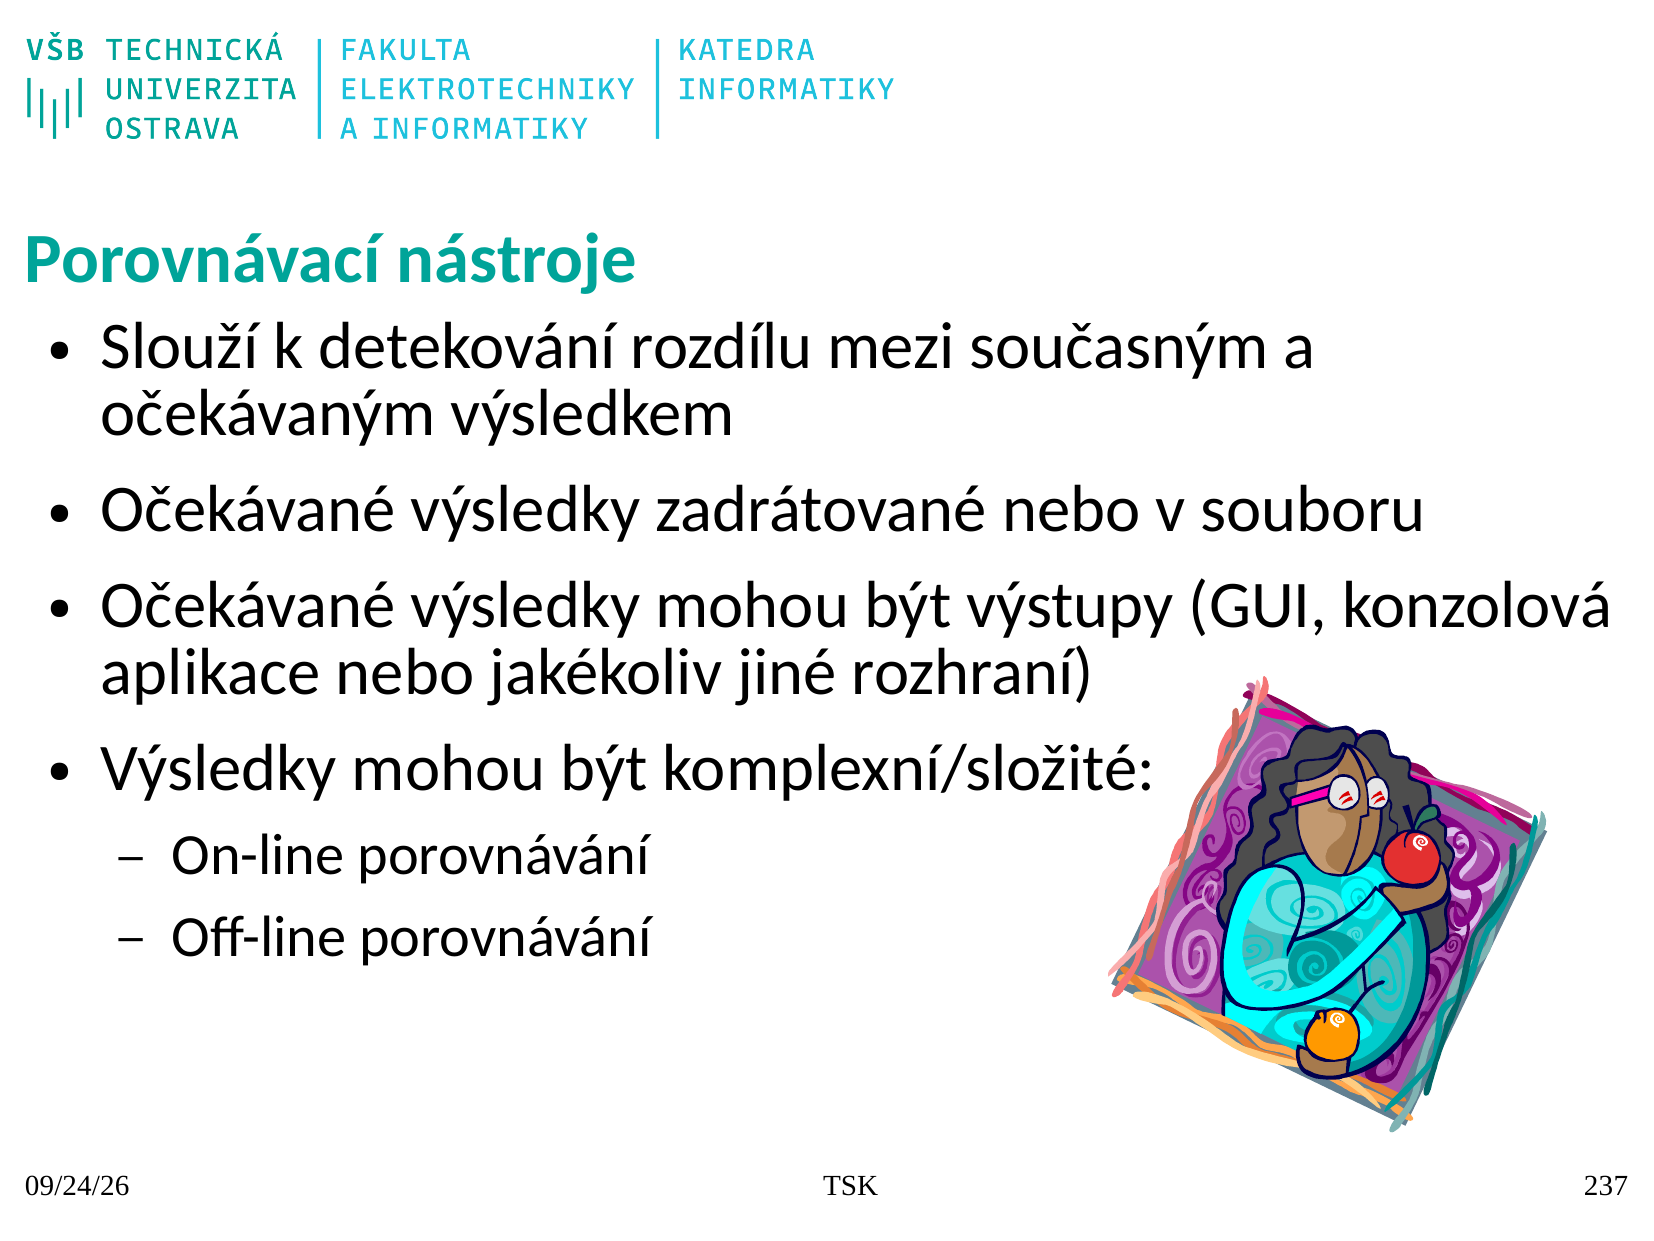

# Porovnávací nástroje
Slouží k detekování rozdílu mezi současným a očekávaným výsledkem
Očekávané výsledky zadrátované nebo v souboru
Očekávané výsledky mohou být výstupy (GUI, konzolová aplikace nebo jakékoliv jiné rozhraní)
Výsledky mohou být komplexní/složité:
On-line porovnávání
Off-line porovnávání
TSK
237